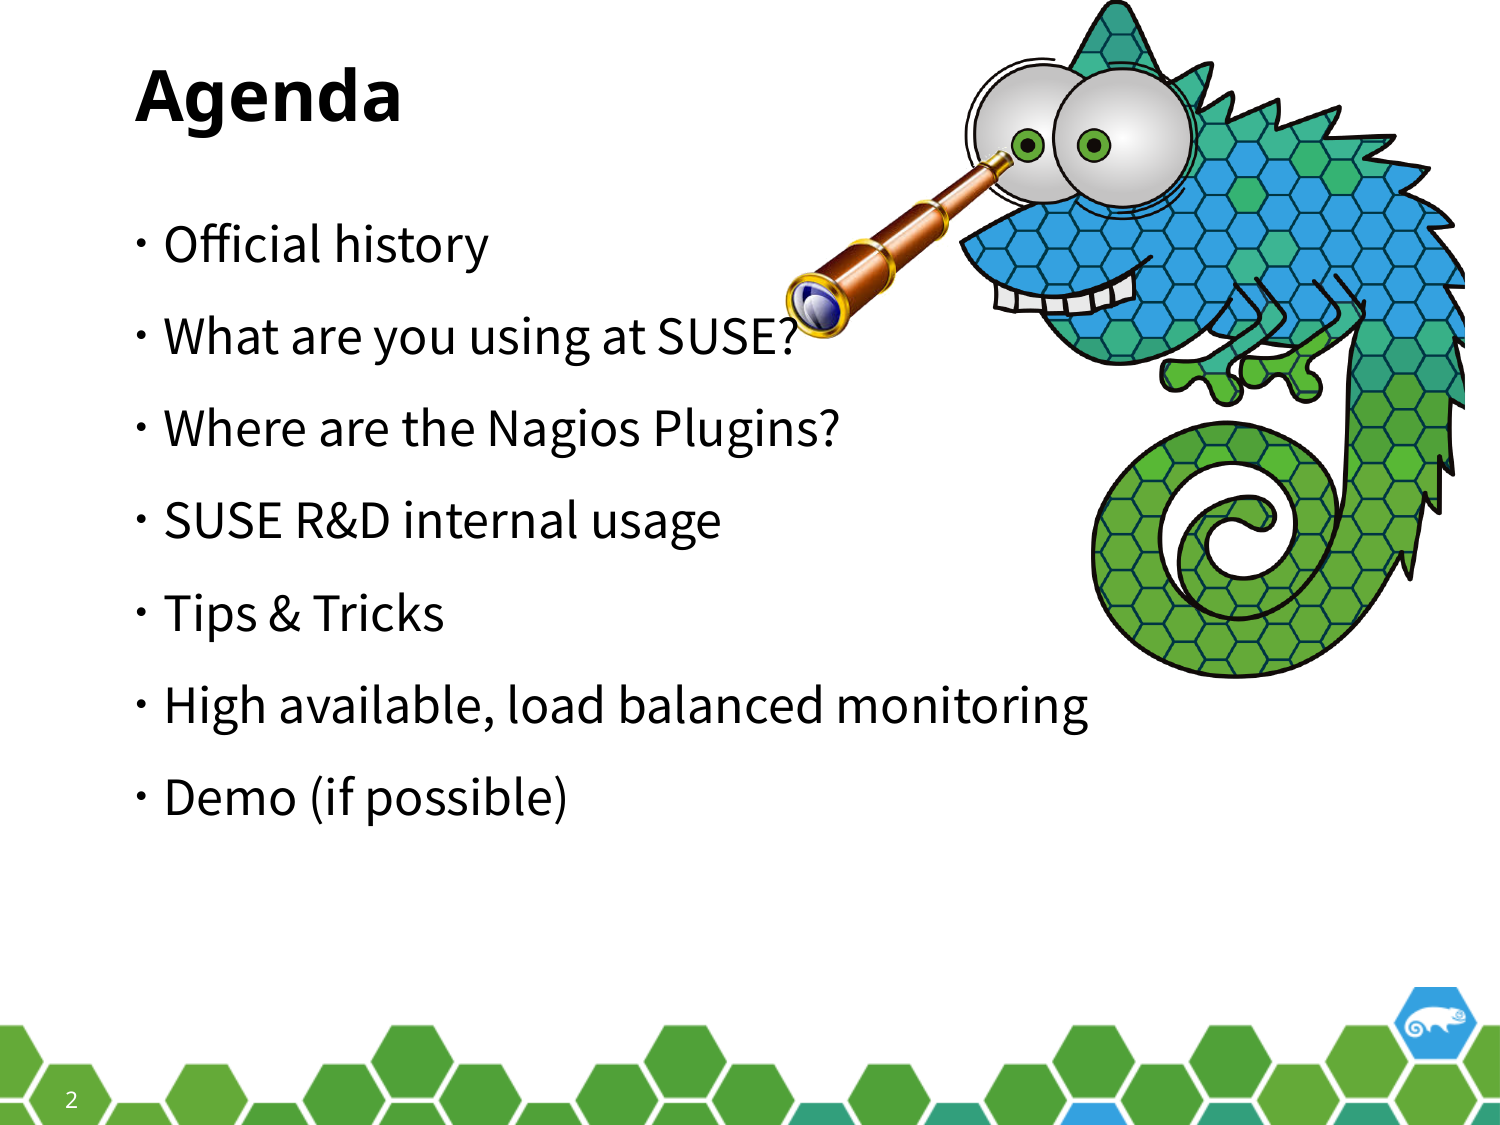

# Agenda
Official history
What are you using at SUSE?
Where are the Nagios Plugins?
SUSE R&D internal usage
Tips & Tricks
High available, load balanced monitoring
Demo (if possible)